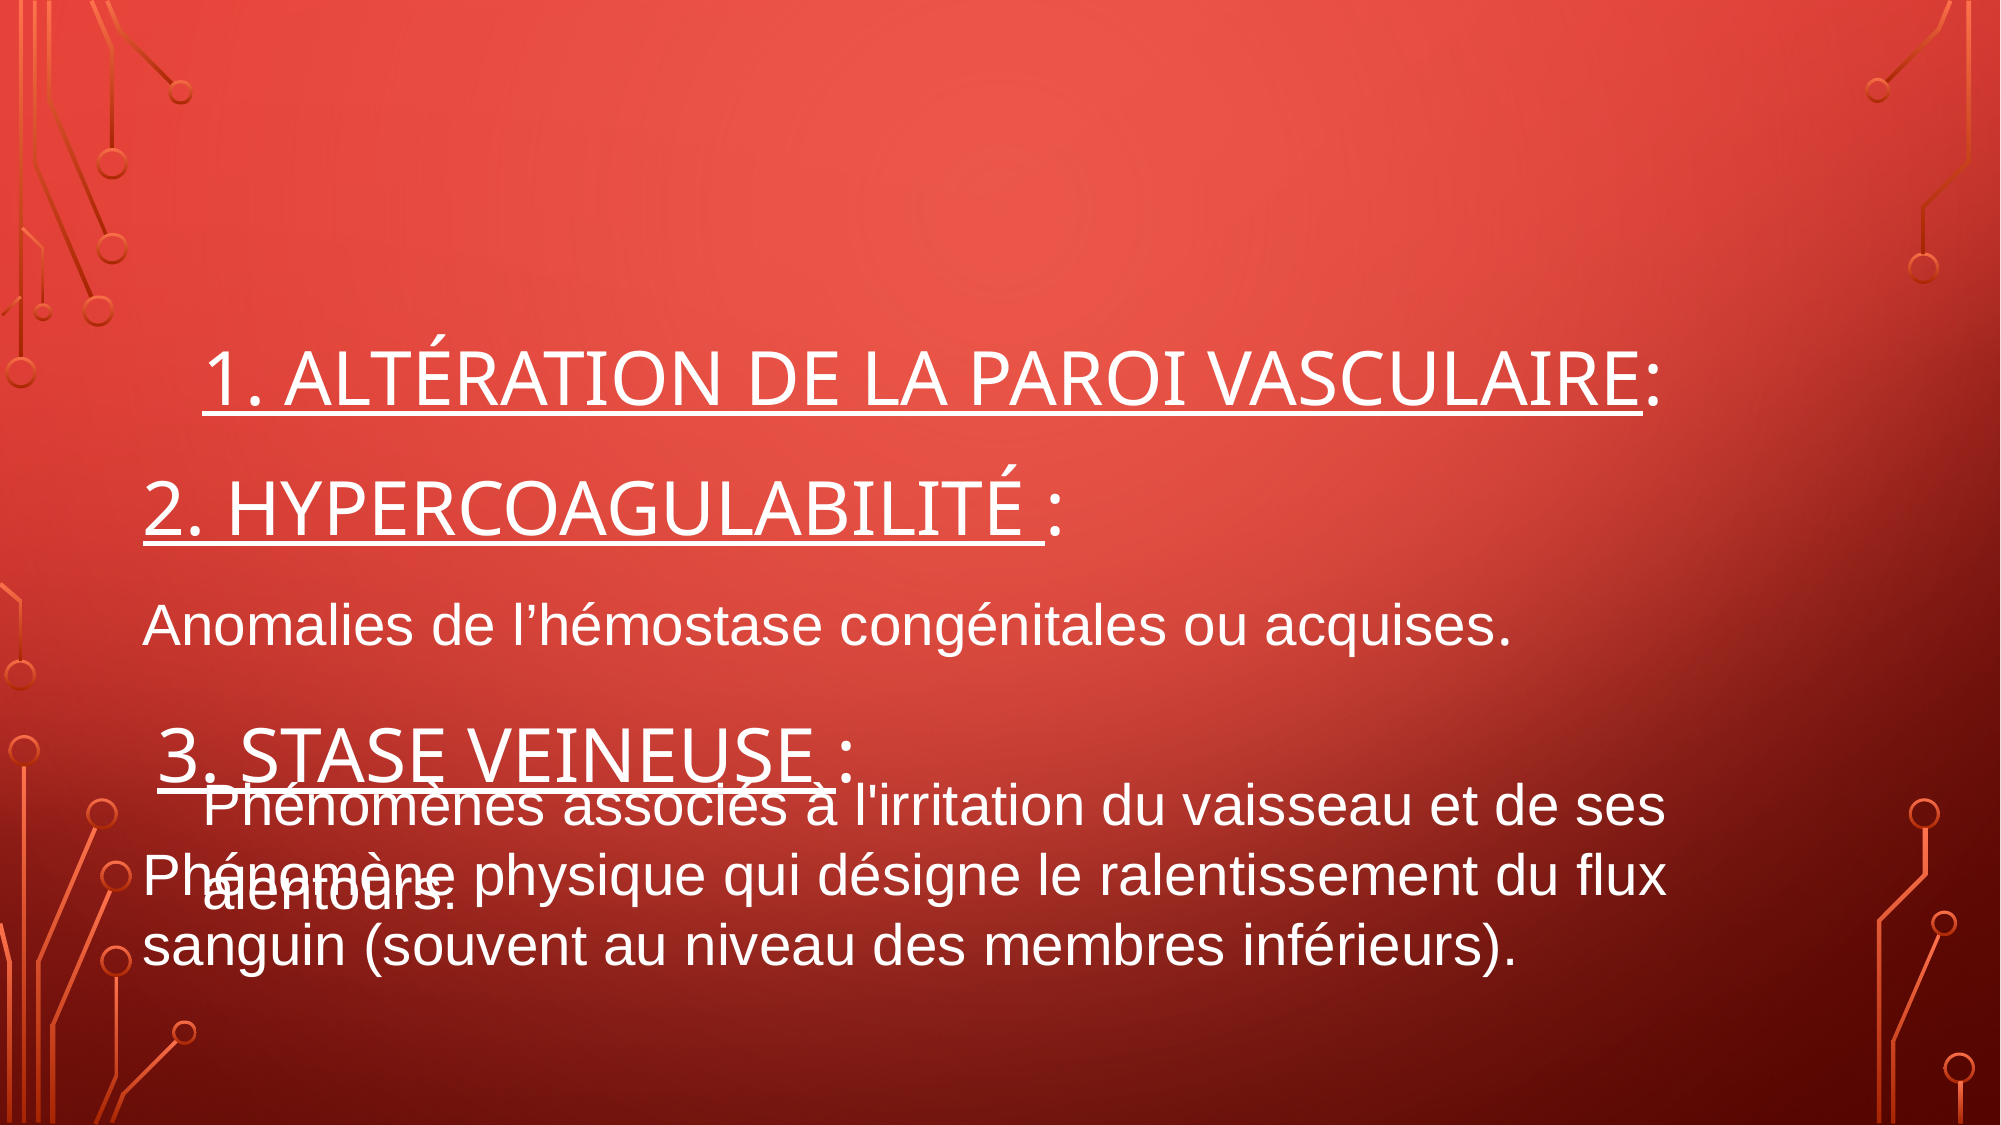

# 1. Altération de la paroi vasculaire:
2. HYPERCOAGULABILITÉ :
Anomalies de l’hémostase congénitales ou acquises.
3. STASE VEINEUSE :
Phénomènes associés à l'irritation du vaisseau et de ses alentours.
Phénomène physique qui désigne le ralentissement du flux sanguin (souvent au niveau des membres inférieurs).